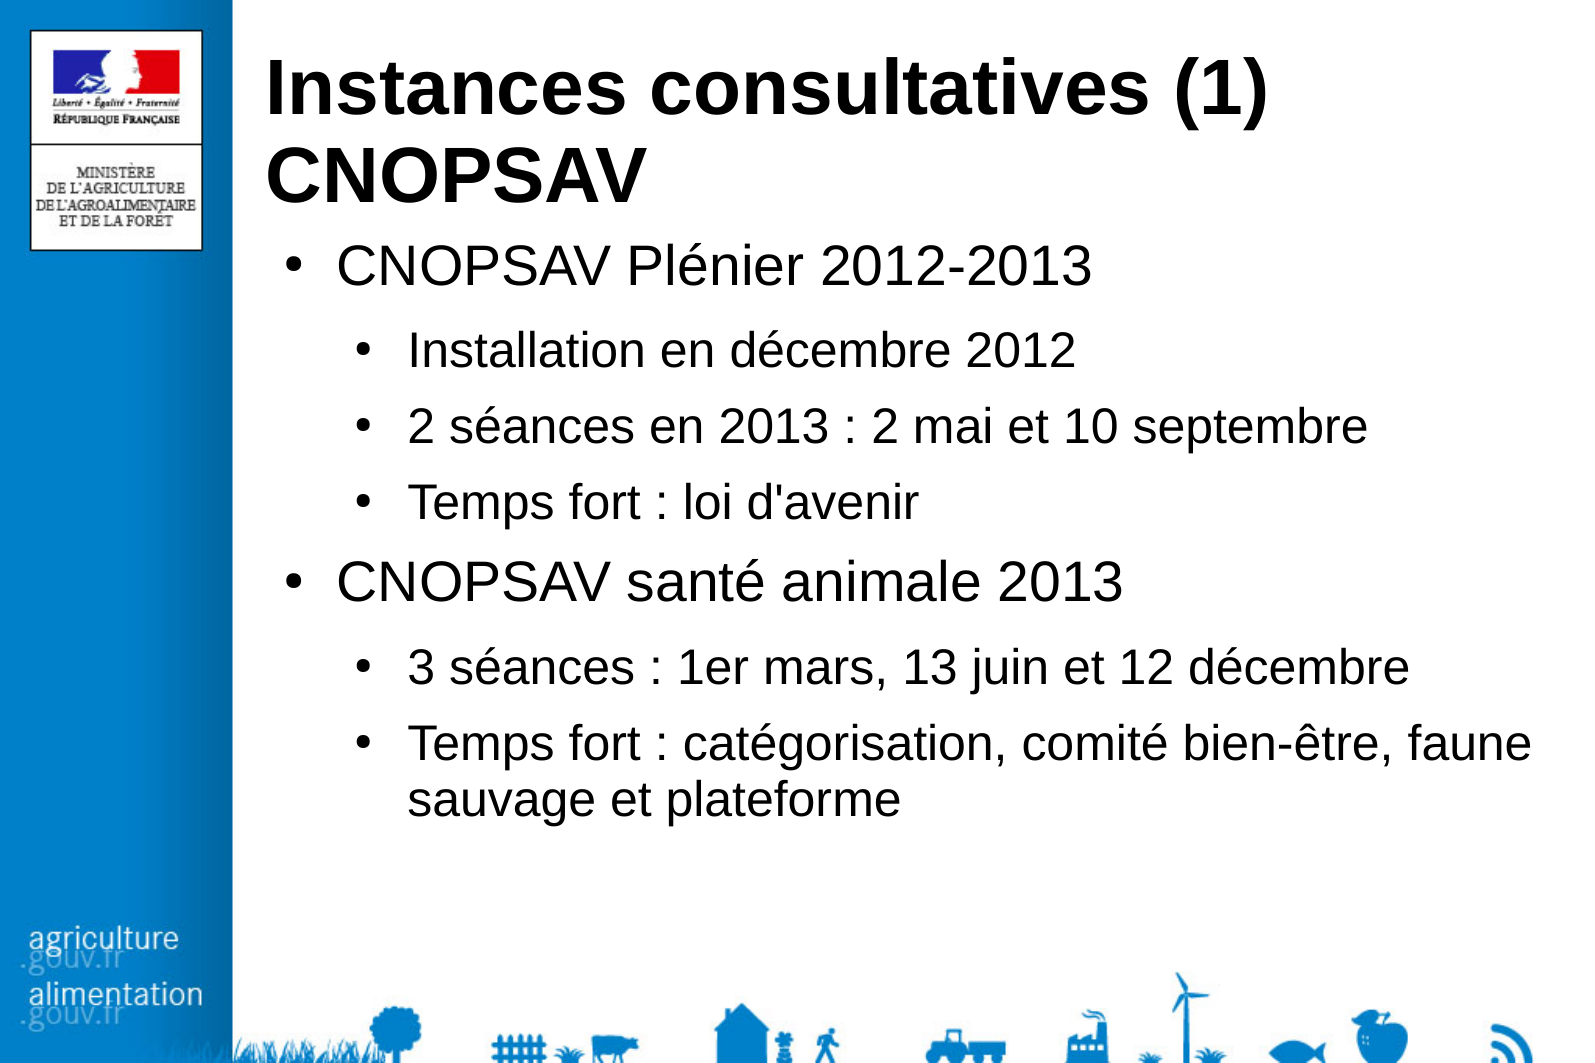

# Instances consultatives (1) CNOPSAV
CNOPSAV Plénier 2012-2013
Installation en décembre 2012
2 séances en 2013 : 2 mai et 10 septembre
Temps fort : loi d'avenir
CNOPSAV santé animale 2013
3 séances : 1er mars, 13 juin et 12 décembre
Temps fort : catégorisation, comité bien-être, faune sauvage et plateforme